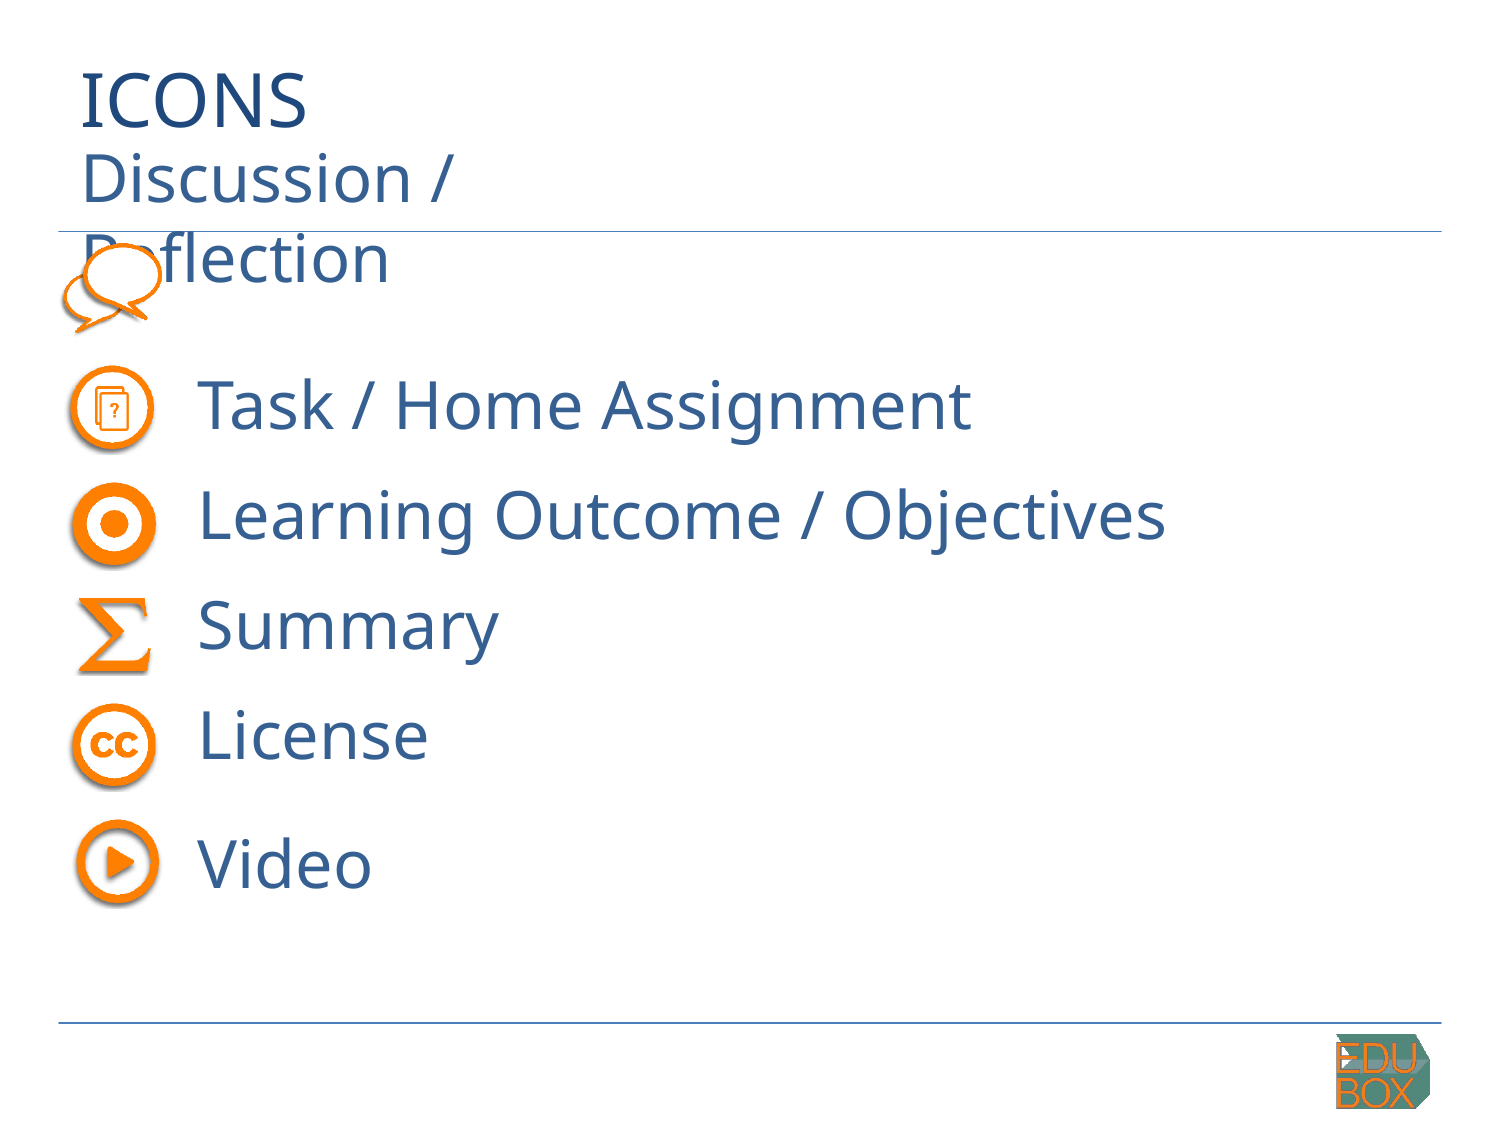

# ICONS
Discussion / Reflection
Task / Home Assignment
Learning Outcome / Objectives
Summary
License
Video